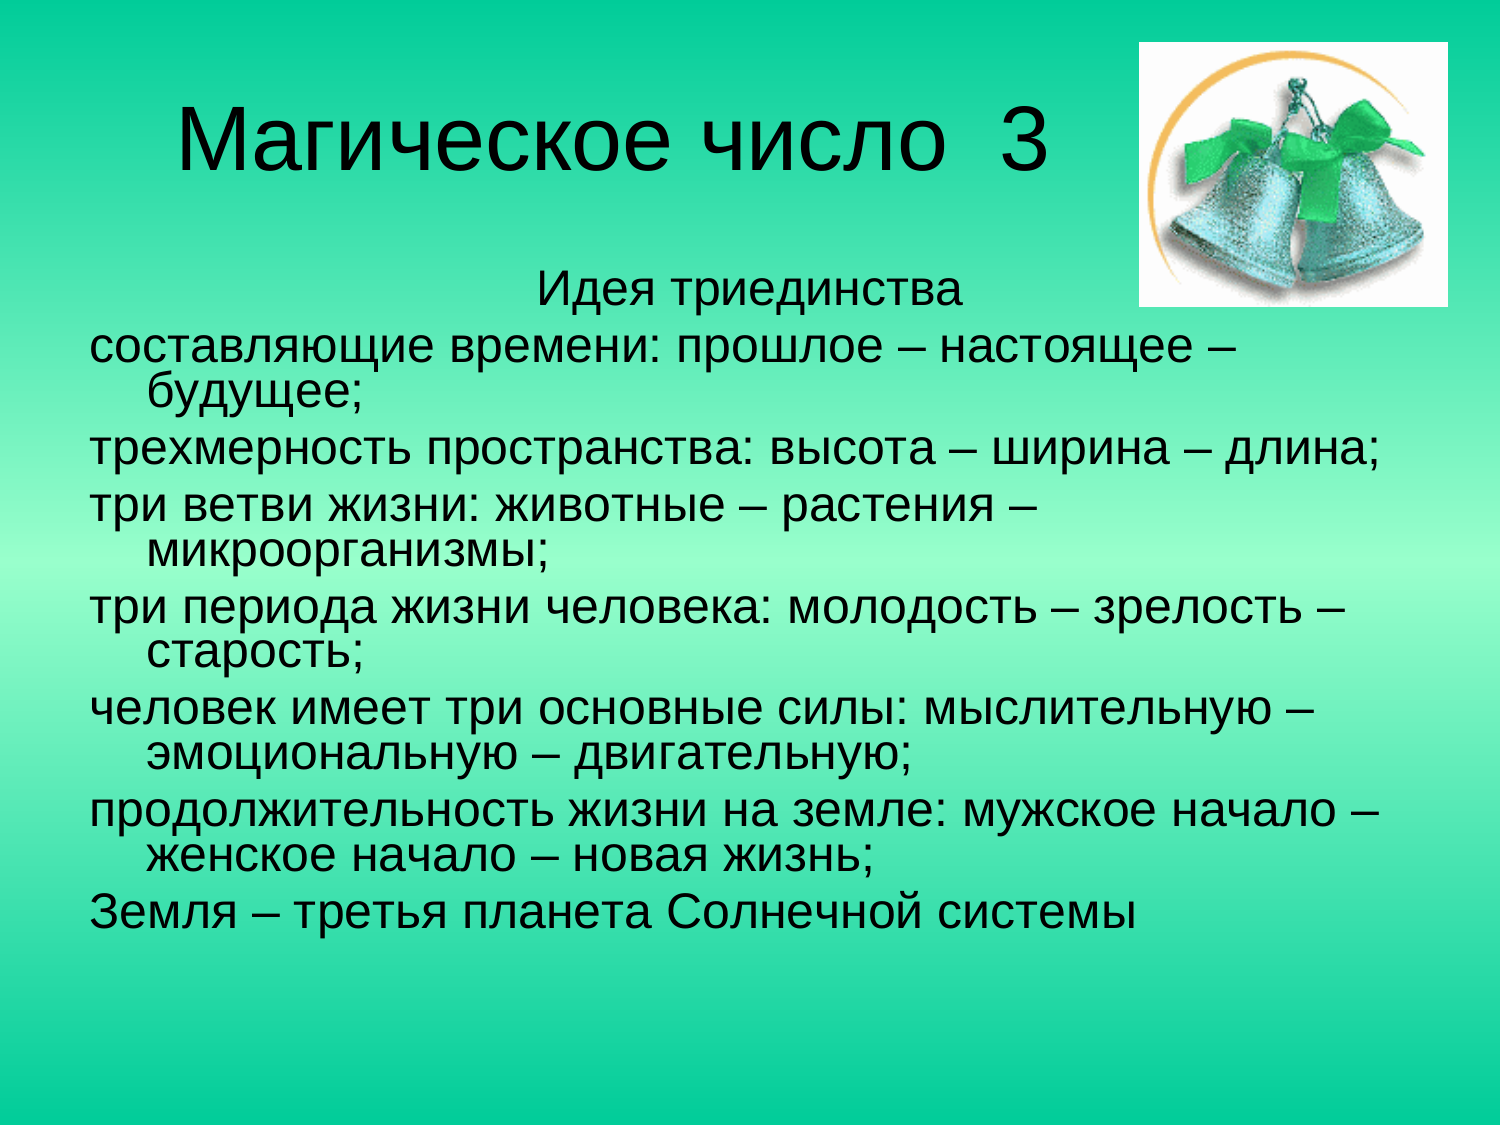

# Магическое число 3
Идея триединства
составляющие времени: прошлое – настоящее – будущее;
трехмерность пространства: высота – ширина – длина;
три ветви жизни: животные – растения – микроорганизмы;
три периода жизни человека: молодость – зрелость – старость;
человек имеет три основные силы: мыслительную – эмоциональную – двигательную;
продолжительность жизни на земле: мужское начало – женское начало – новая жизнь;
Земля – третья планета Солнечной системы